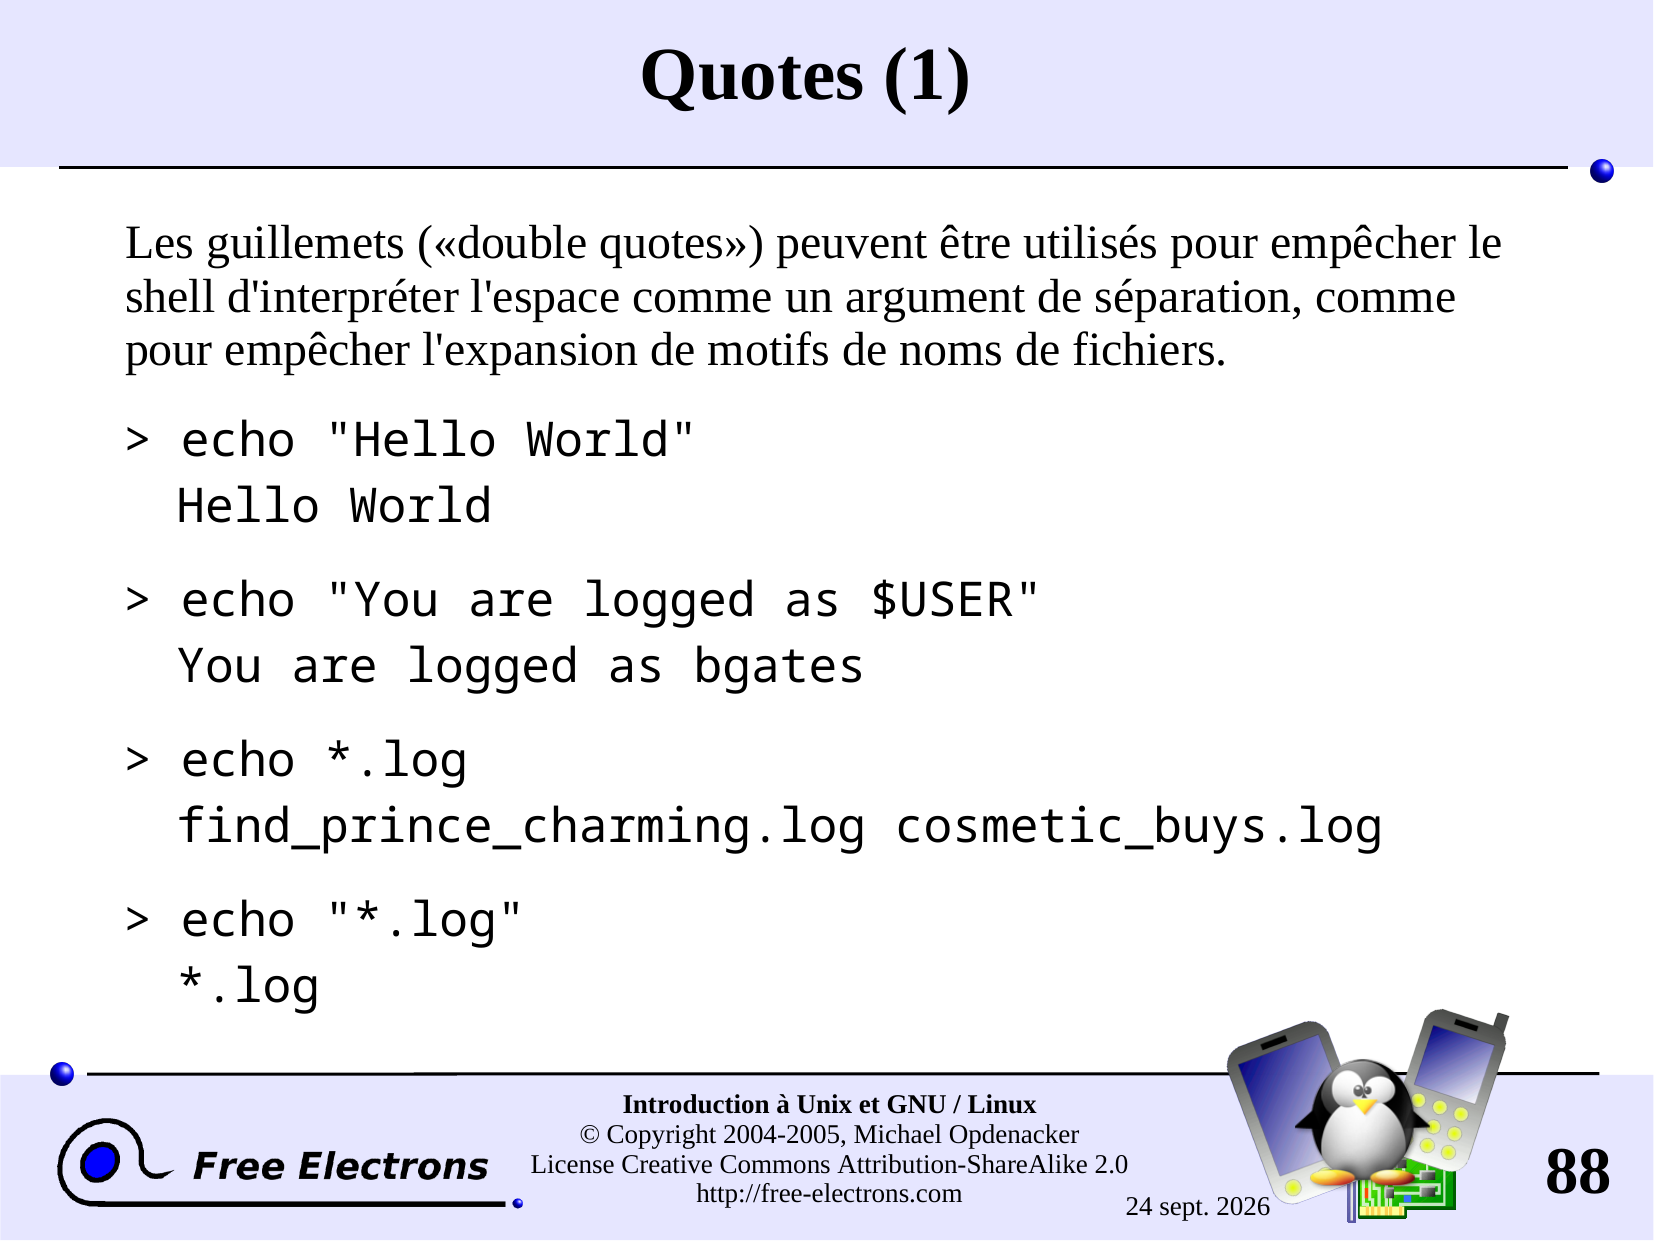

# Quotes (1)
Les guillemets («double quotes») peuvent être utilisés pour empêcher le shell d'interpréter l'espace comme un argument de séparation, comme pour empêcher l'expansion de motifs de noms de fichiers.
> echo "Hello World"
Hello World
> echo "You are logged as $USER"
You are logged as bgates
> echo *.log
find_prince_charming.log cosmetic_buys.log
> echo "*.log"
*.log